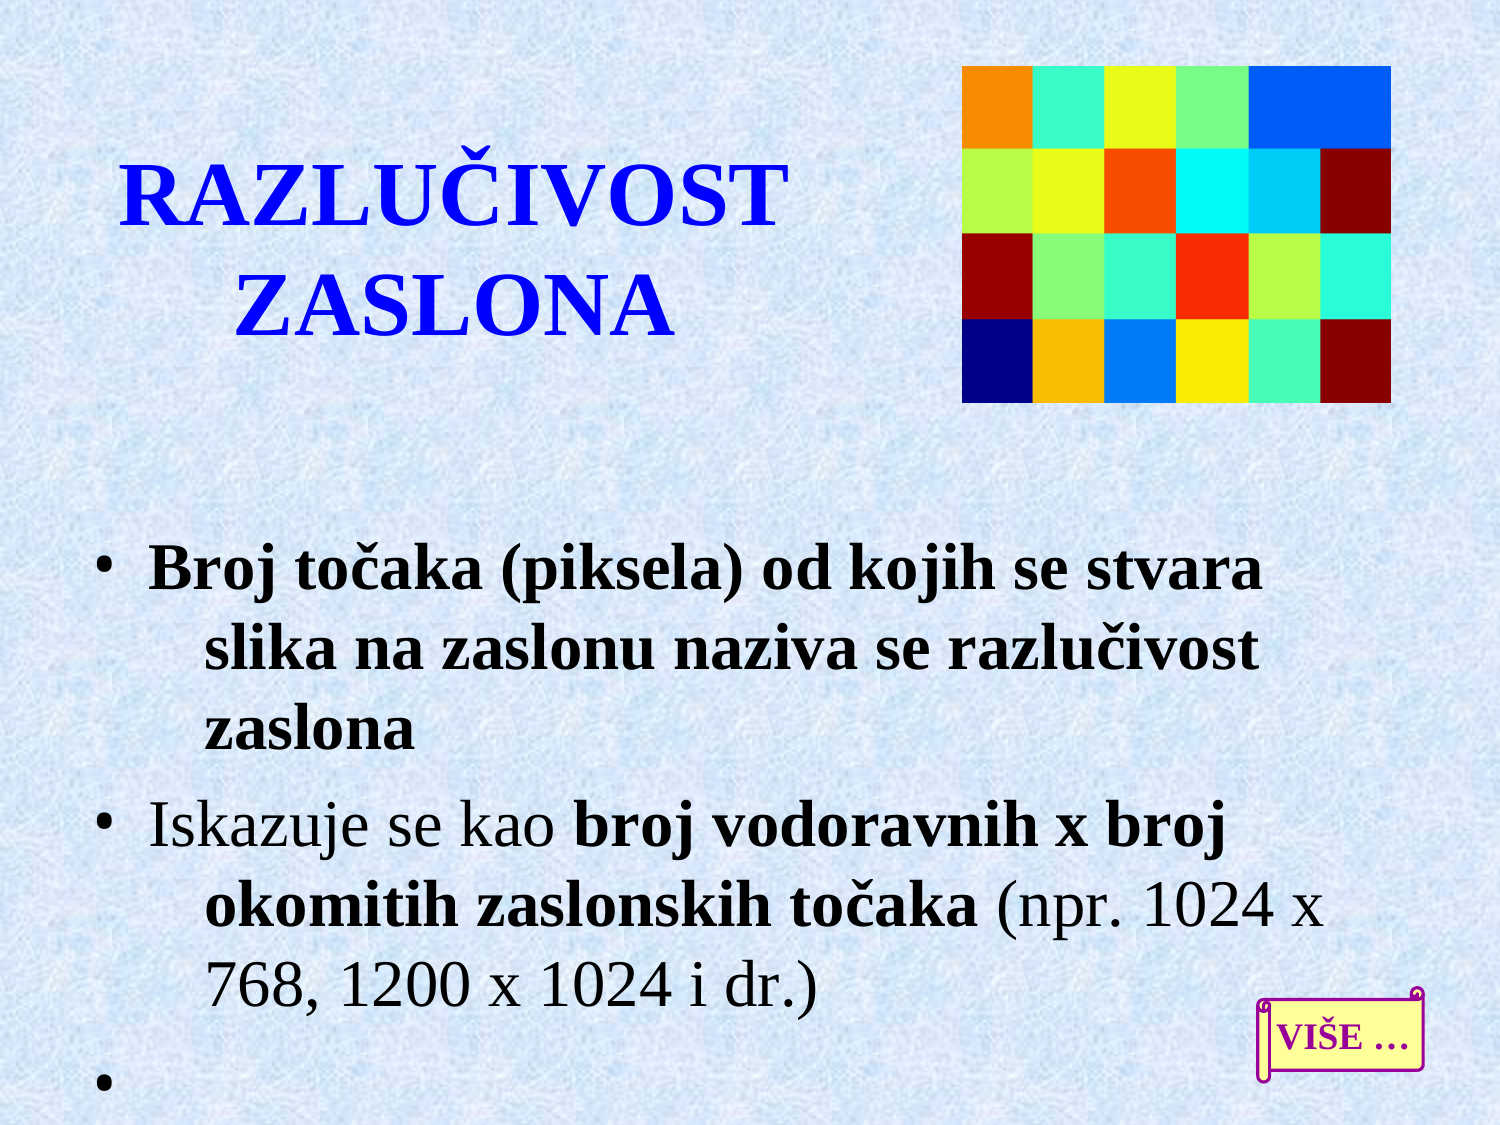

# RAZLUČIVOST ZASLONA
Broj točaka (piksela) od kojih se stvara slika na zaslonu naziva se razlučivost zaslona
Iskazuje se kao broj vodoravnih x broj okomitih zaslonskih točaka (npr. 1024 x 768, 1200 x 1024 i dr.)
VIŠE …